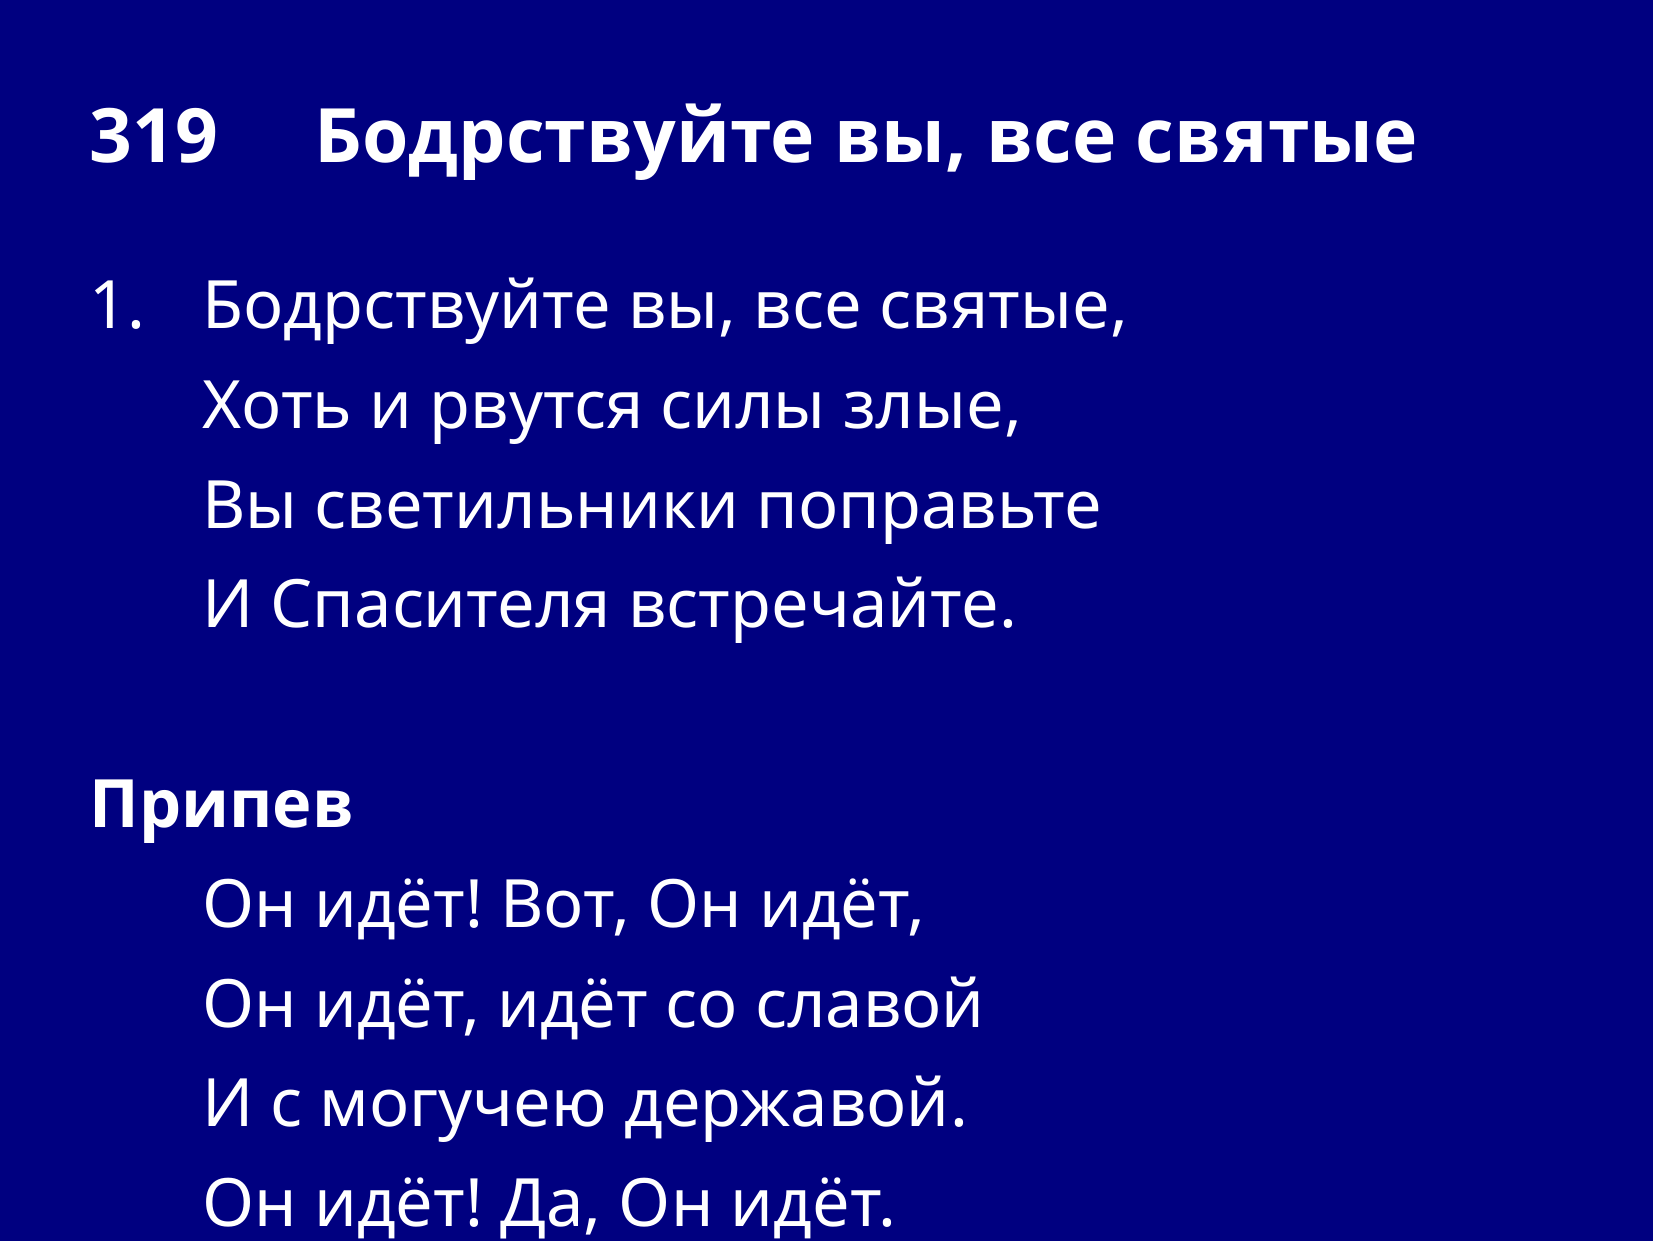

319	Бодрствуйте вы, все святые
1.	Бодрствуйте вы, все святые,
	Хоть и рвутся силы злые,
	Вы светильники поправьте
	И Спасителя встречайте.
Припев
	Он идёт! Вот, Он идёт,
	Он идёт, идёт со славой
	И с могучею державой.
	Он идёт! Да, Он идёт.